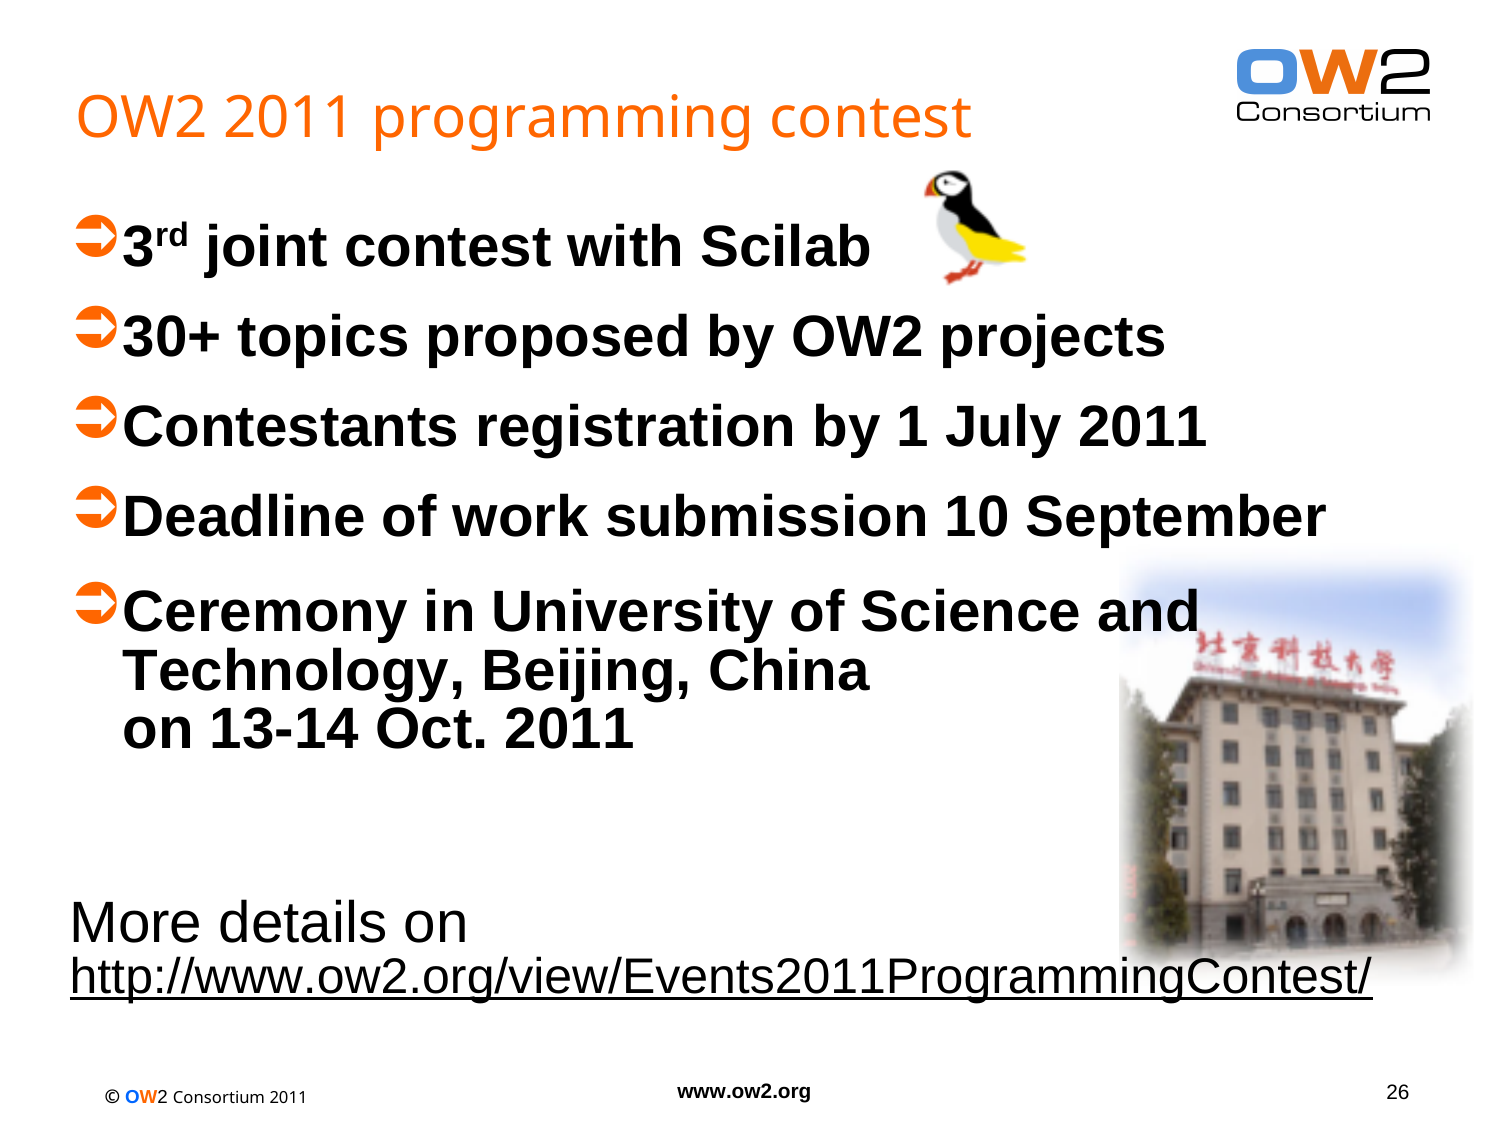

# OW2 2011 programming contest
3rd joint contest with Scilab
30+ topics proposed by OW2 projects
Contestants registration by 1 July 2011
Deadline of work submission 10 September
Ceremony in University of Science and Technology, Beijing, China
on 13-14 Oct. 2011
More details on
http://www.ow2.org/view/Events2011ProgrammingContest/
26